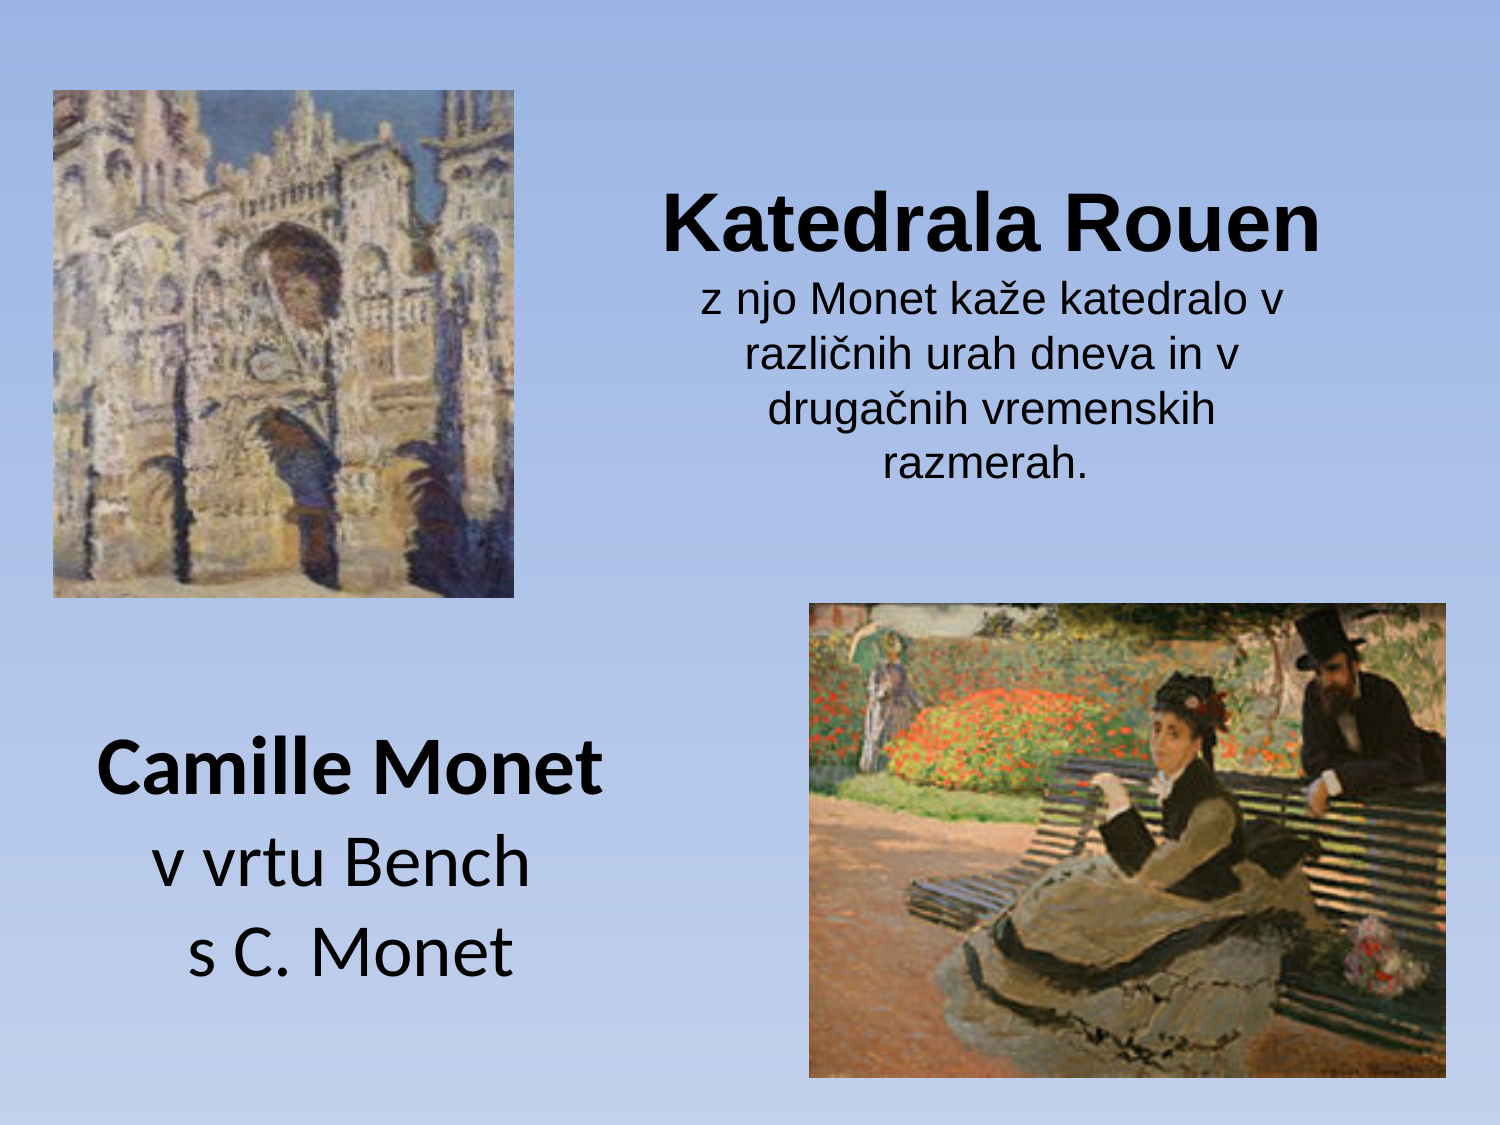

Katedrala Rouen
z njo Monet kaže katedralo v različnih urah dneva in v drugačnih vremenskih razmerah.
Camille Monet
v vrtu Bench
s C. Monet